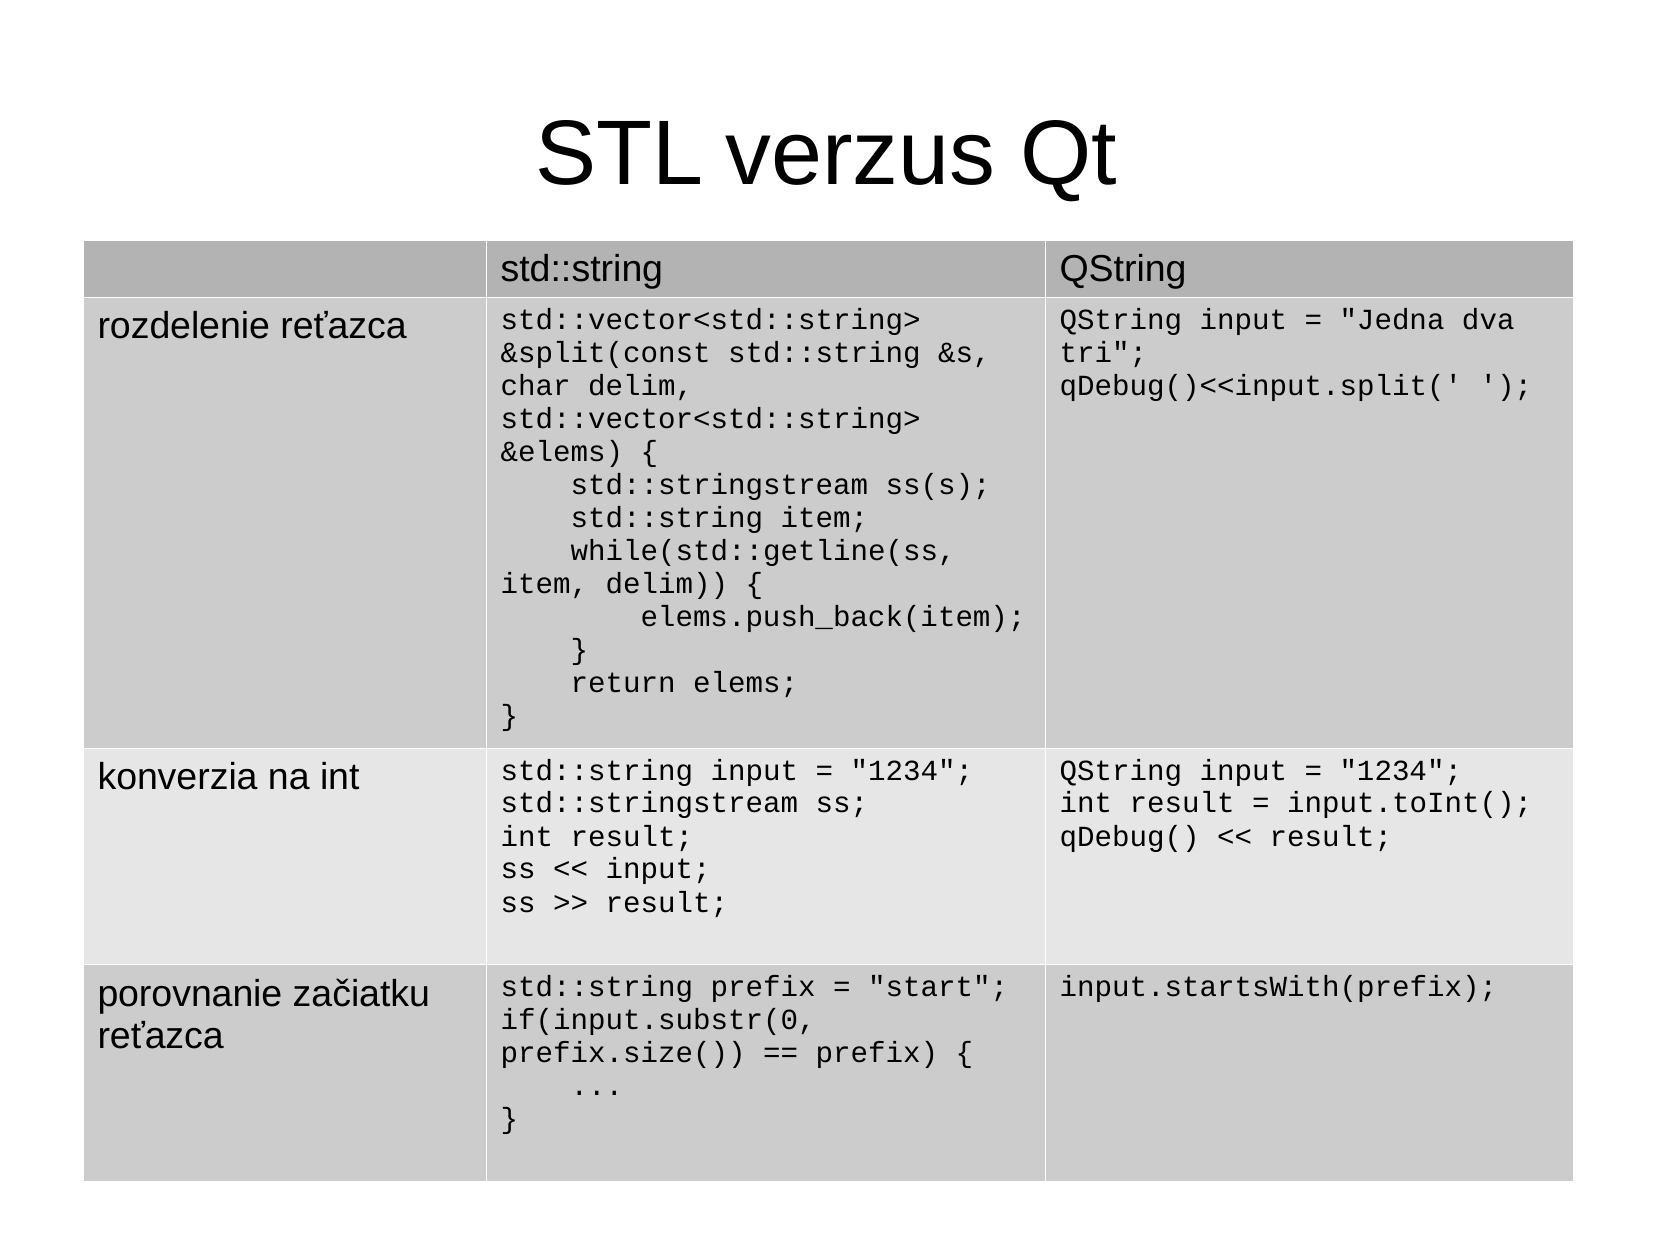

# STL verzus Qt
| | std::string | QString |
| --- | --- | --- |
| rozdelenie reťazca | std::vector<std::string> &split(const std::string &s, char delim, std::vector<std::string> &elems) { std::stringstream ss(s); std::string item; while(std::getline(ss, item, delim)) { elems.push\_back(item); } return elems; } | QString input = "Jedna dva tri"; qDebug()<<input.split(' '); |
| konverzia na int | std::string input = "1234"; std::stringstream ss; int result; ss << input; ss >> result; | QString input = "1234"; int result = input.toInt(); qDebug() << result; |
| porovnanie začiatku reťazca | std::string prefix = "start"; if(input.substr(0, prefix.size()) == prefix) { ... } | input.startsWith(prefix); |